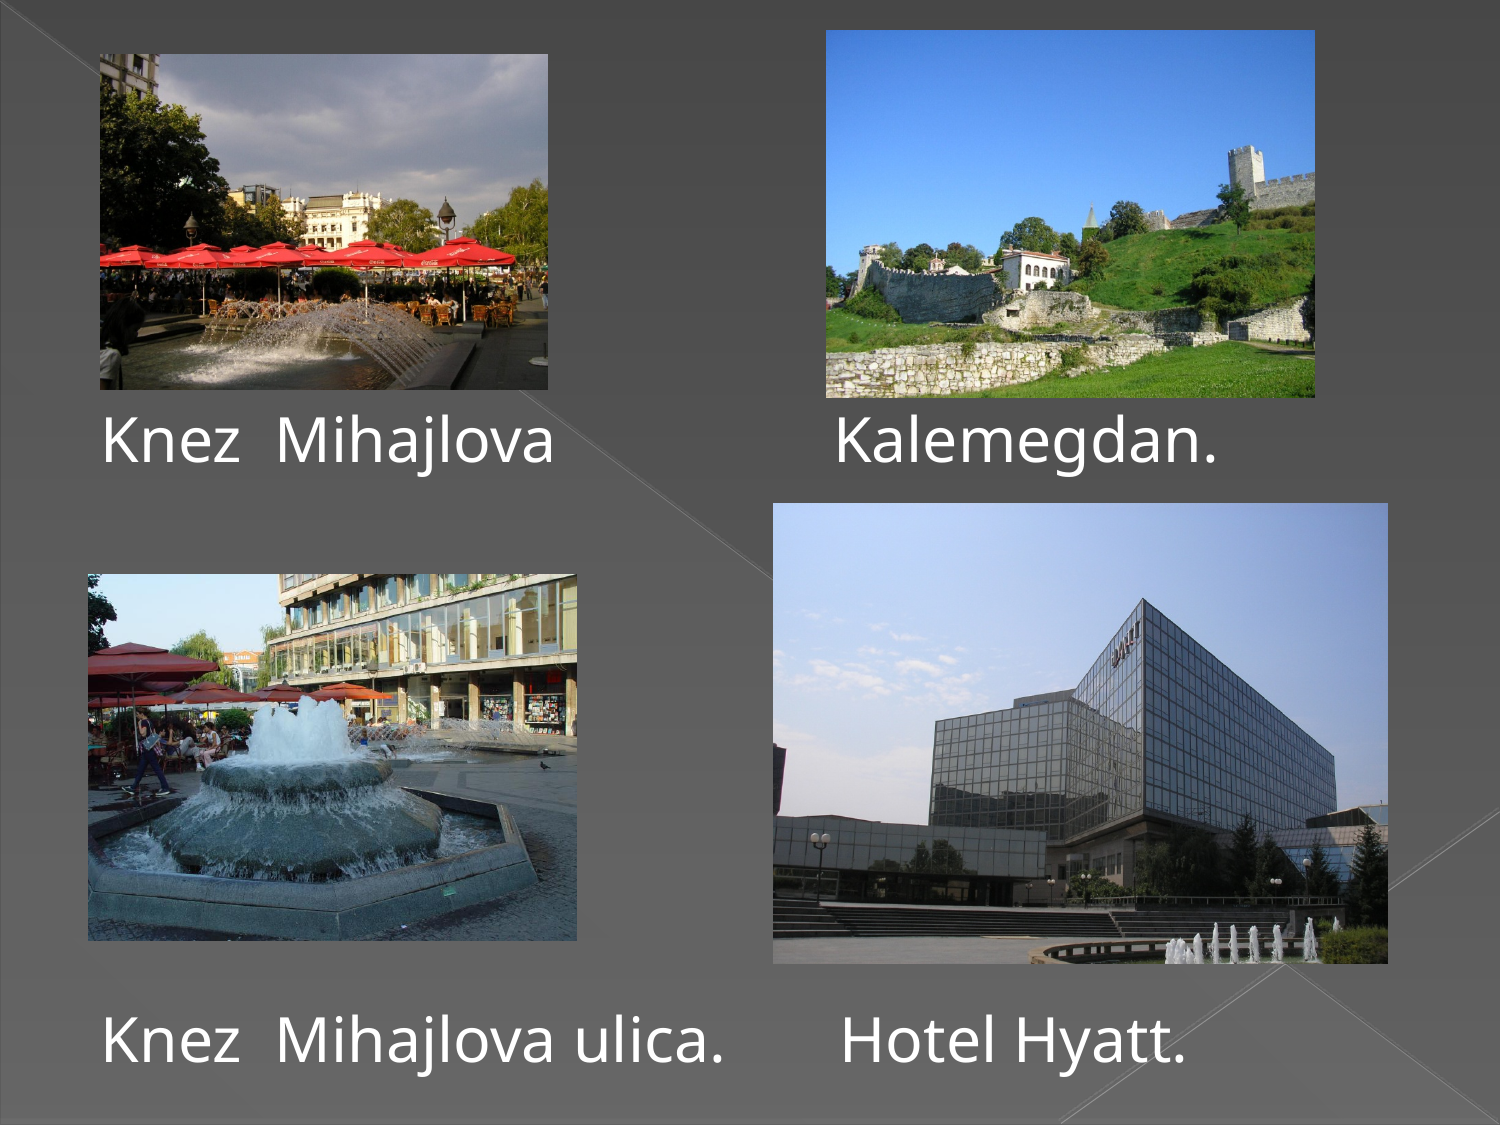

#
Knez Mihajlova Kalemegdan.
ulica.
Knez Mihajlova ulica. Hotel Hyatt.